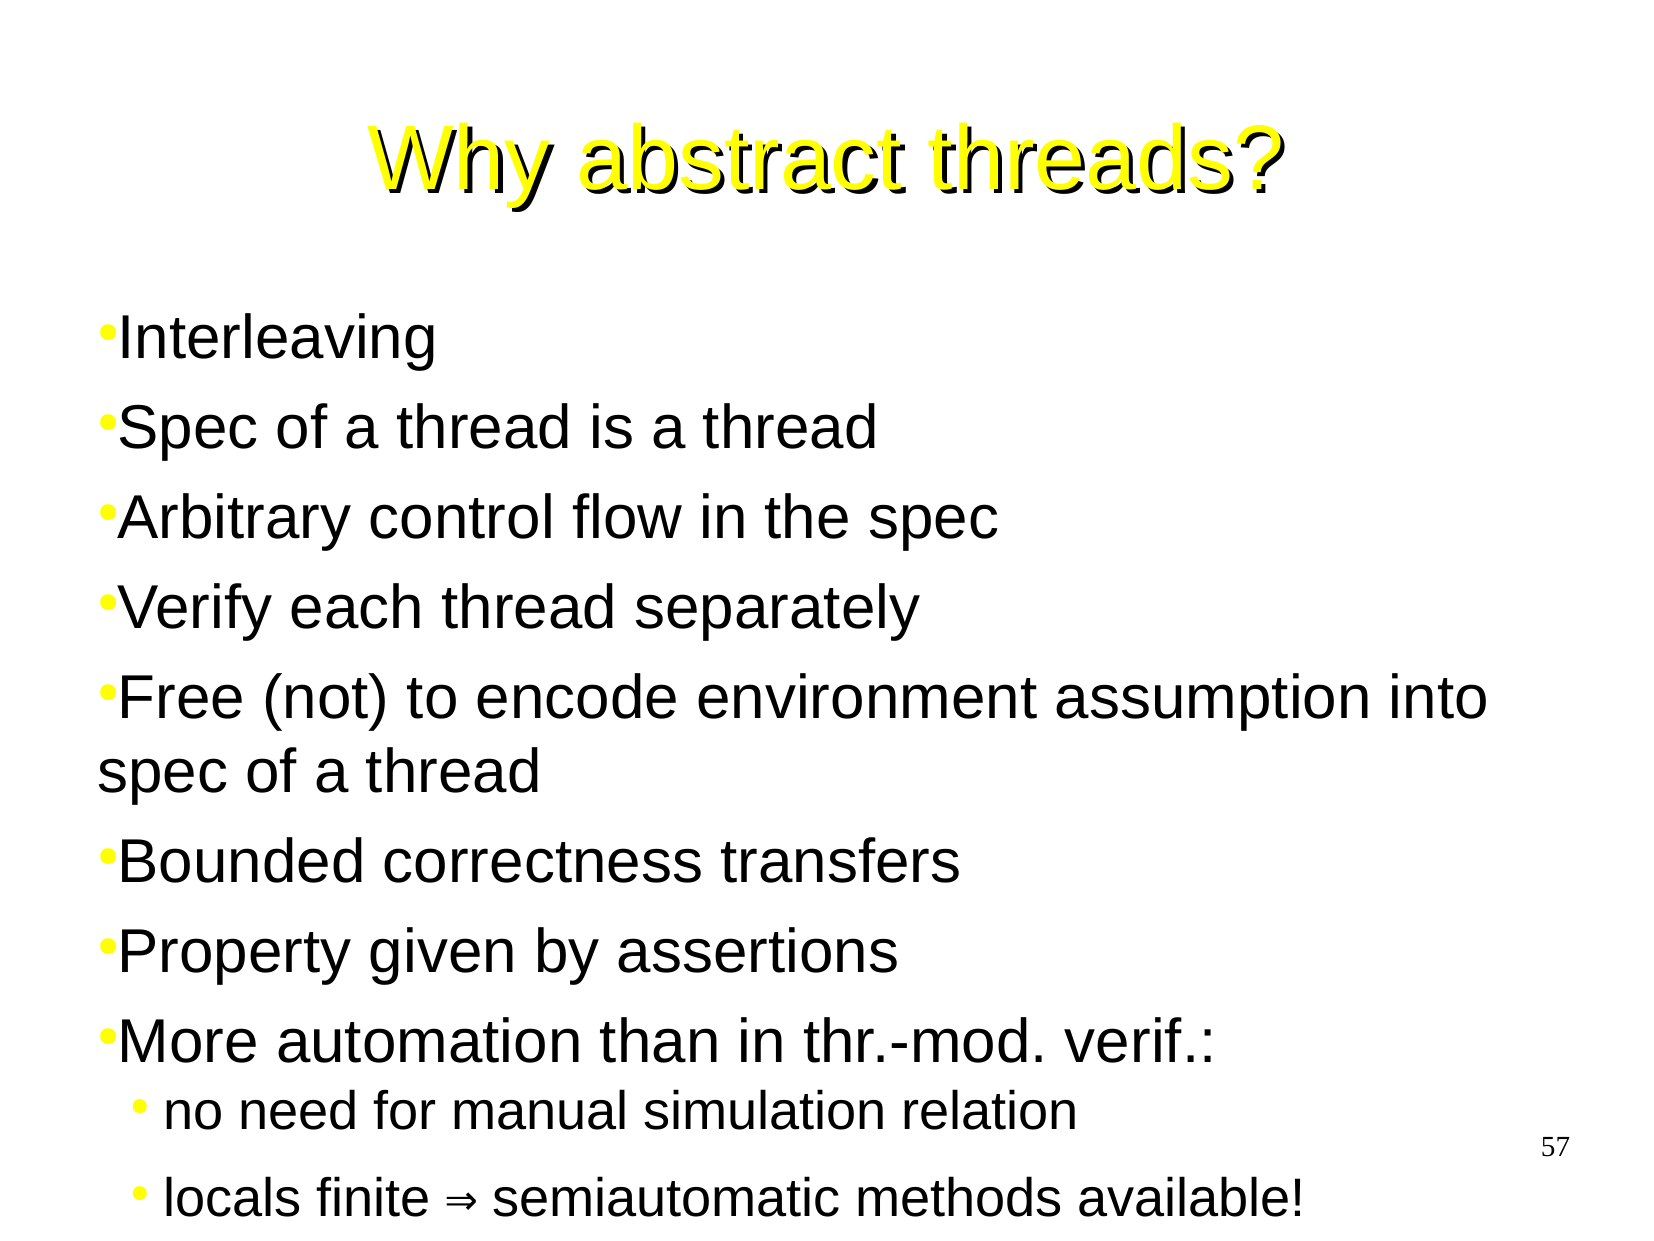

# Why abstract threads?
Interleaving
Spec of a thread is a thread
Arbitrary control flow in the spec
Verify each thread separately
Free (not) to encode environment assumption into spec of a thread
Bounded correctness transfers
Property given by assertions
More automation than in thr.-mod. verif.:
no need for manual simulation relation
locals finite ⇒ semiautomatic methods available!
57